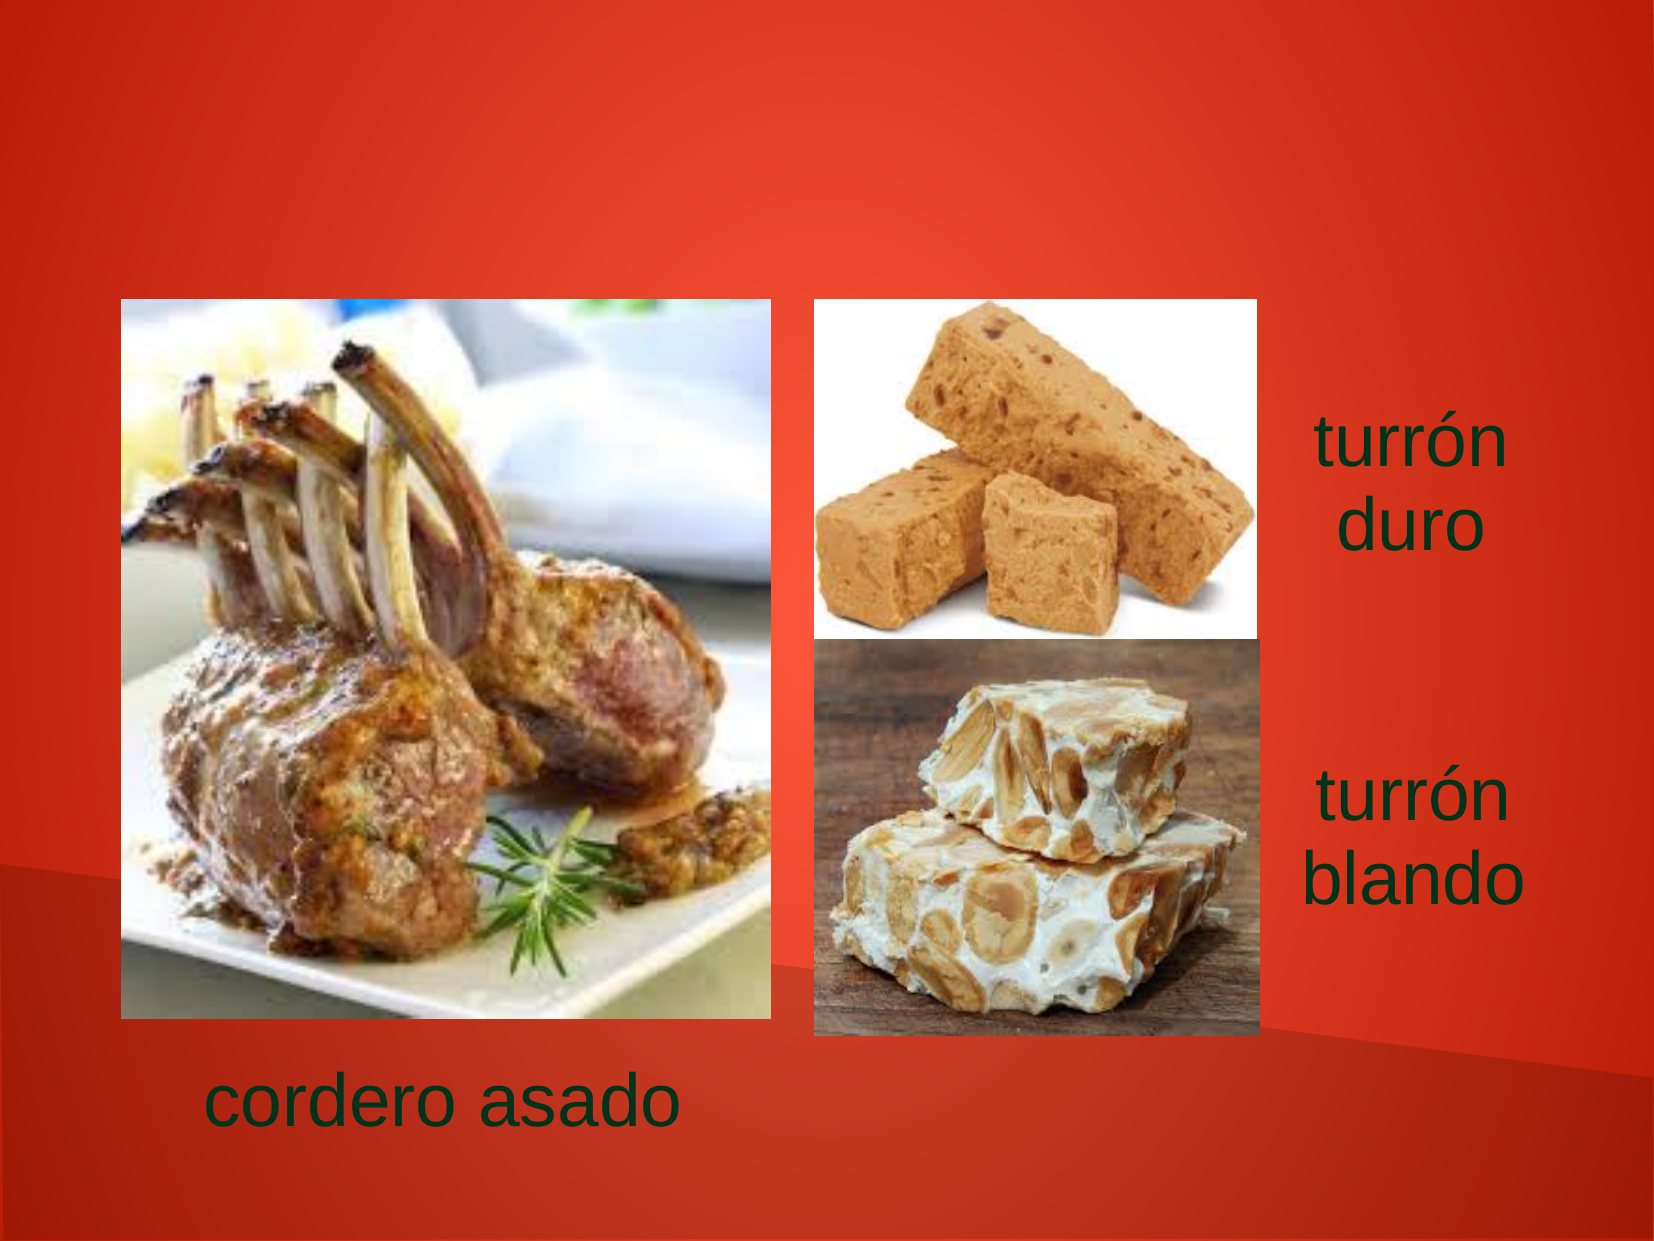

#
turrón
duro
turrón
blando
cordero asado